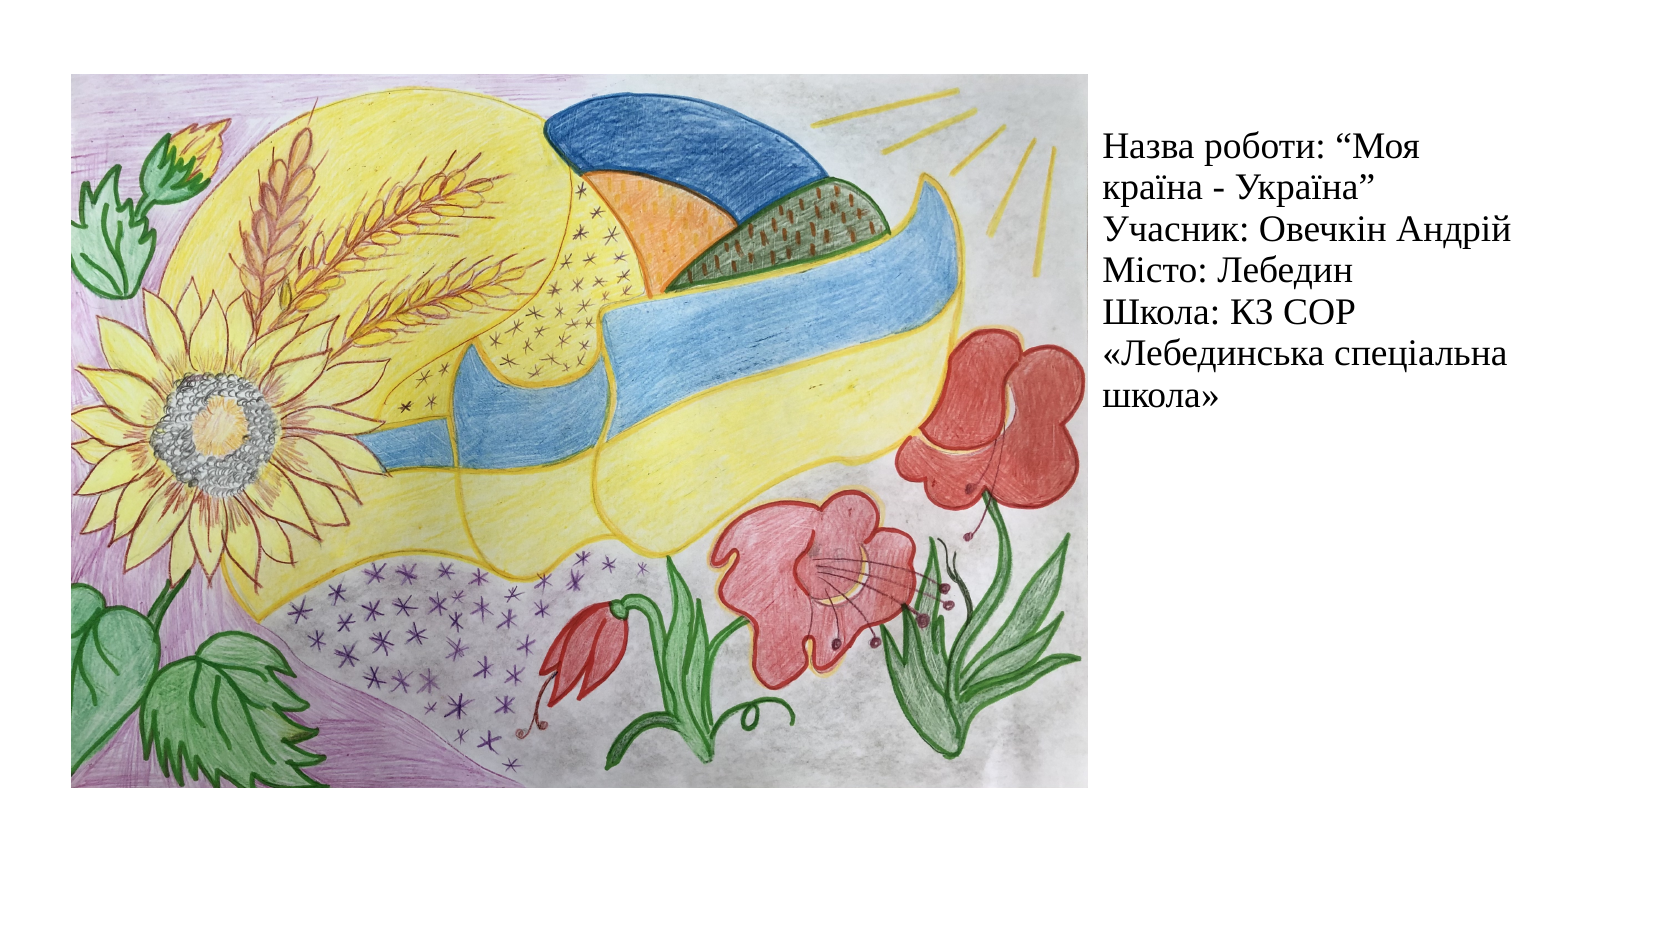

Назва роботи: “Моя країна - Україна”
Учасник: Овечкін Андрій
Місто: Лебедин
Школа: КЗ СОР «Лебединська спеціальна школа»